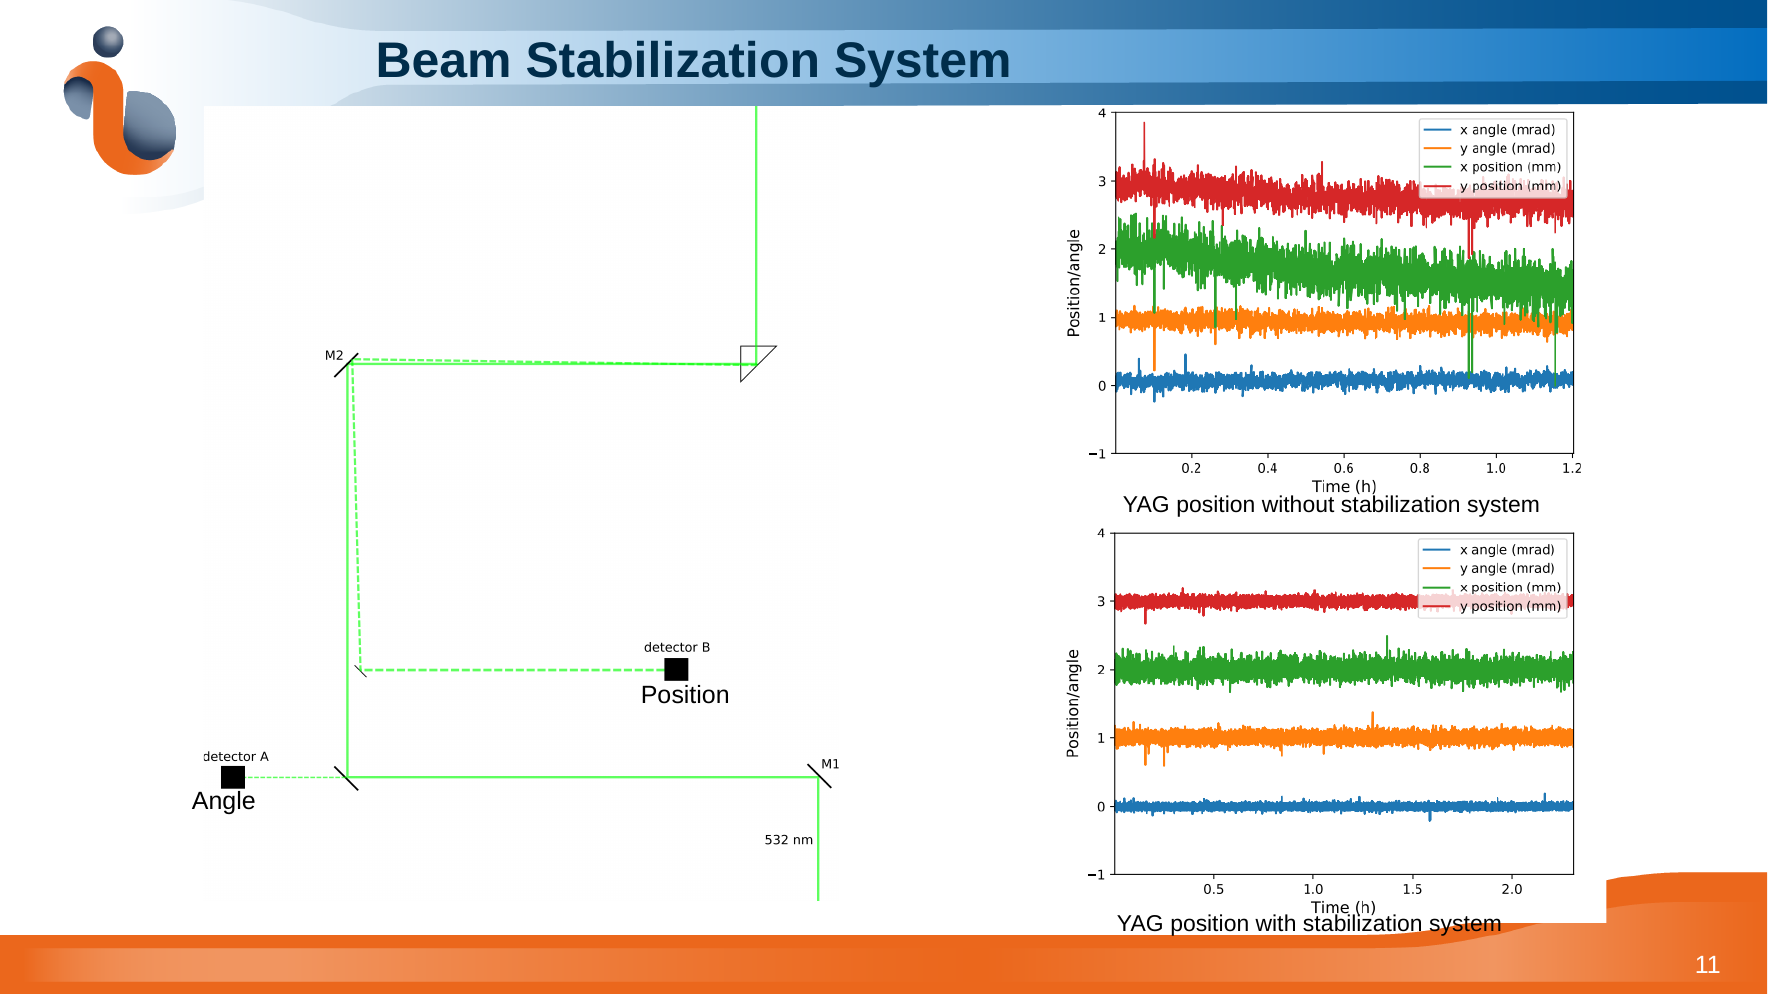

# Beam Stabilization System
YAG position without stabilization system
Position
Angle
YAG position with stabilization system
11